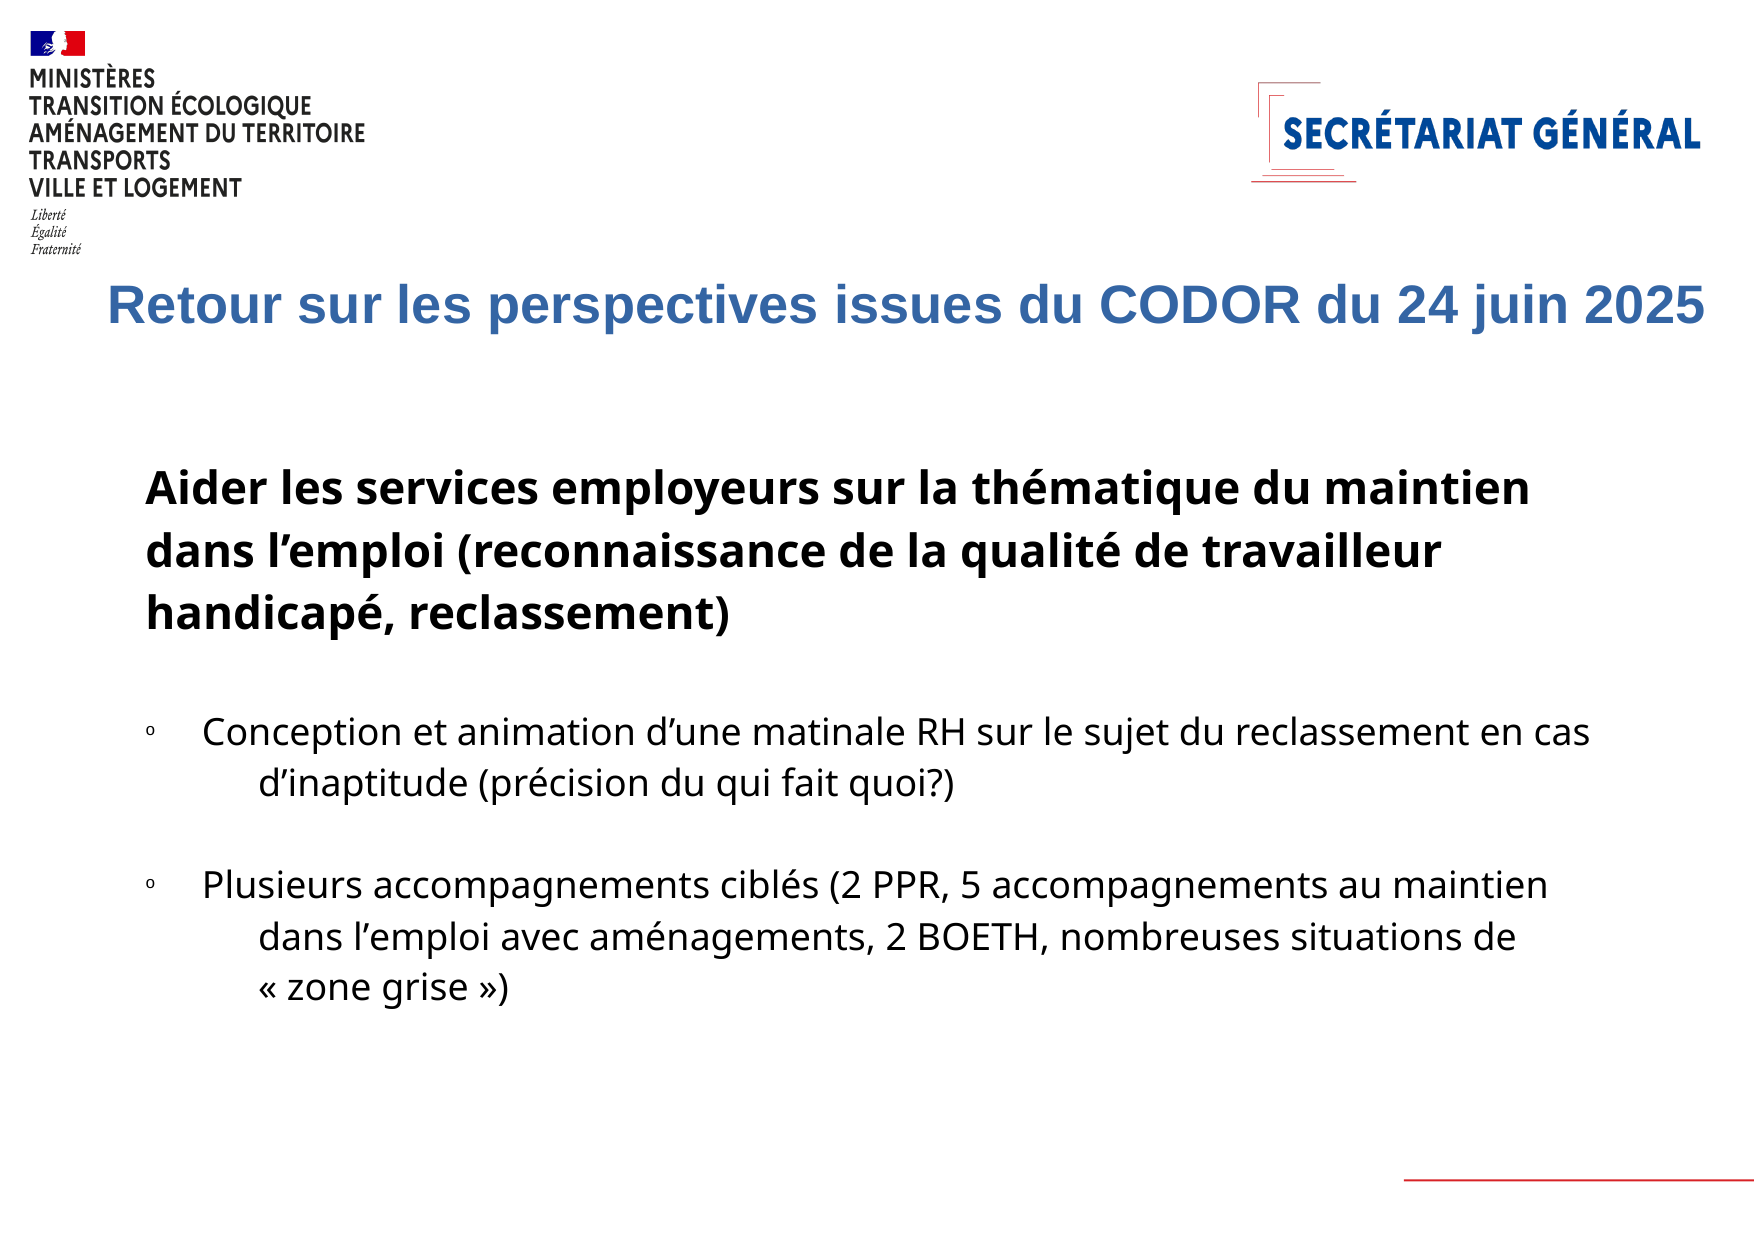

# Retour sur les perspectives issues du CODOR du 24 juin 2025
Aider les services employeurs sur la thématique du maintien dans l’emploi (reconnaissance de la qualité de travailleur handicapé, reclassement)
Conception et animation d’une matinale RH sur le sujet du reclassement en cas d’inaptitude (précision du qui fait quoi?)
Plusieurs accompagnements ciblés (2 PPR, 5 accompagnements au maintien dans l’emploi avec aménagements, 2 BOETH, nombreuses situations de « zone grise »)